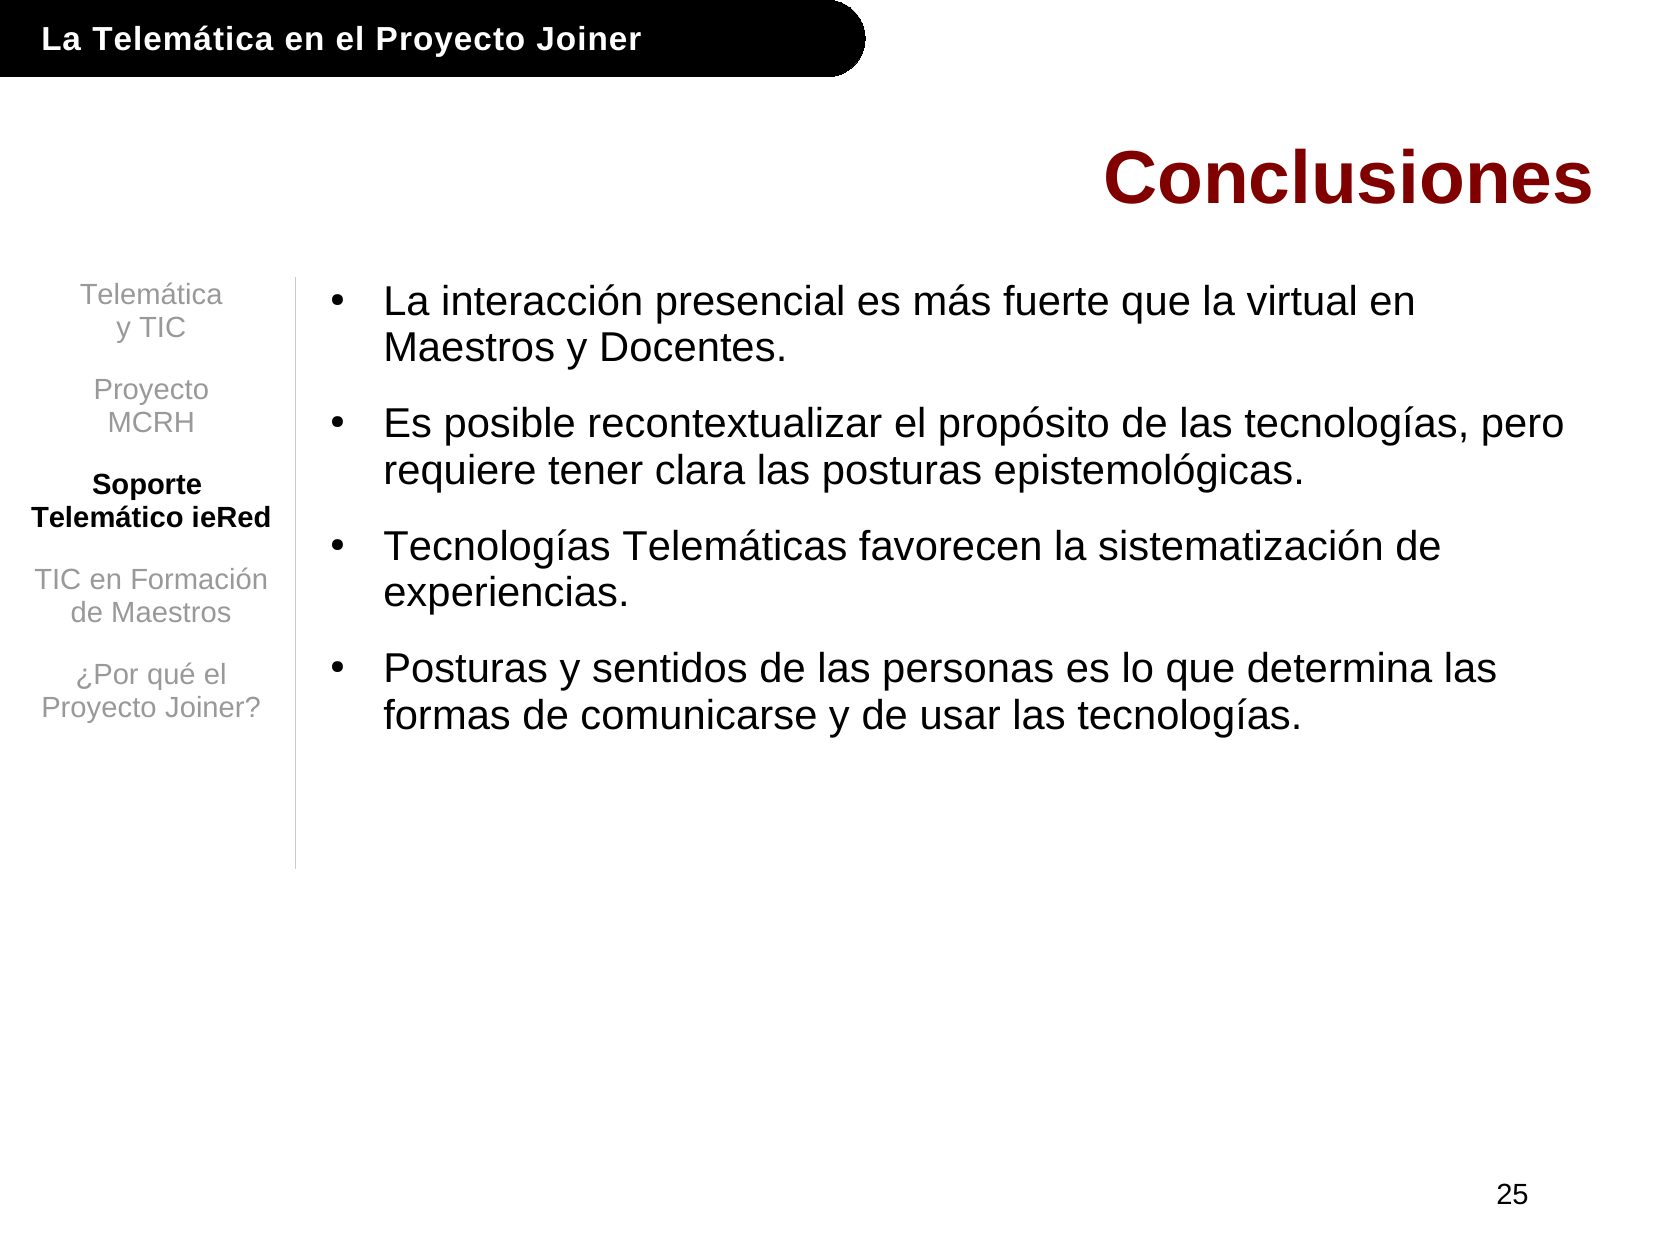

# Conclusiones
La interacción presencial es más fuerte que la virtual en Maestros y Docentes.
Es posible recontextualizar el propósito de las tecnologías, pero requiere tener clara las posturas epistemológicas.
Tecnologías Telemáticas favorecen la sistematización de experiencias.
Posturas y sentidos de las personas es lo que determina las formas de comunicarse y de usar las tecnologías.
Telemática
y TIC
Proyecto
MCRH
Soporte
Telemático ieRed
TIC en Formación de Maestros
¿Por qué el Proyecto Joiner?